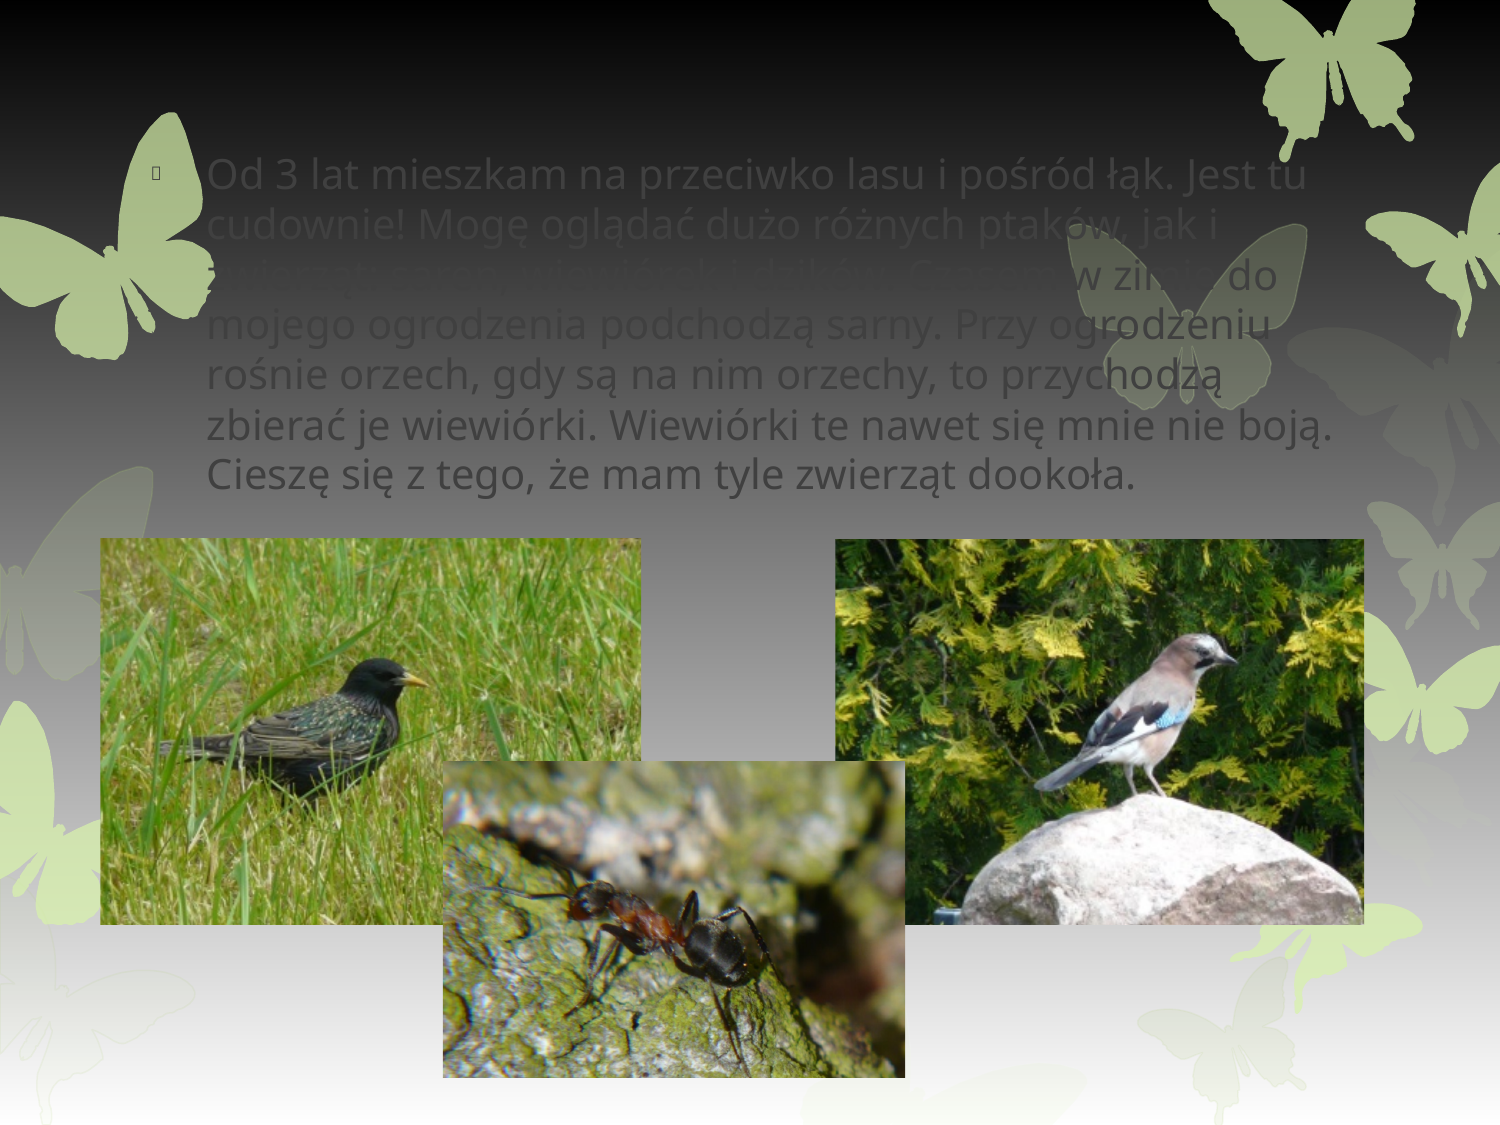

# Od 3 lat mieszkam na przeciwko lasu i pośród łąk. Jest tu cudownie! Mogę oglądać dużo różnych ptaków, jak i zwierząt: saren, wiewiórek i dzików. Czasem w zimie do mojego ogrodzenia podchodzą sarny. Przy ogrodzeniu rośnie orzech, gdy są na nim orzechy, to przychodzą zbierać je wiewiórki. Wiewiórki te nawet się mnie nie boją. Cieszę się z tego, że mam tyle zwierząt dookoła.